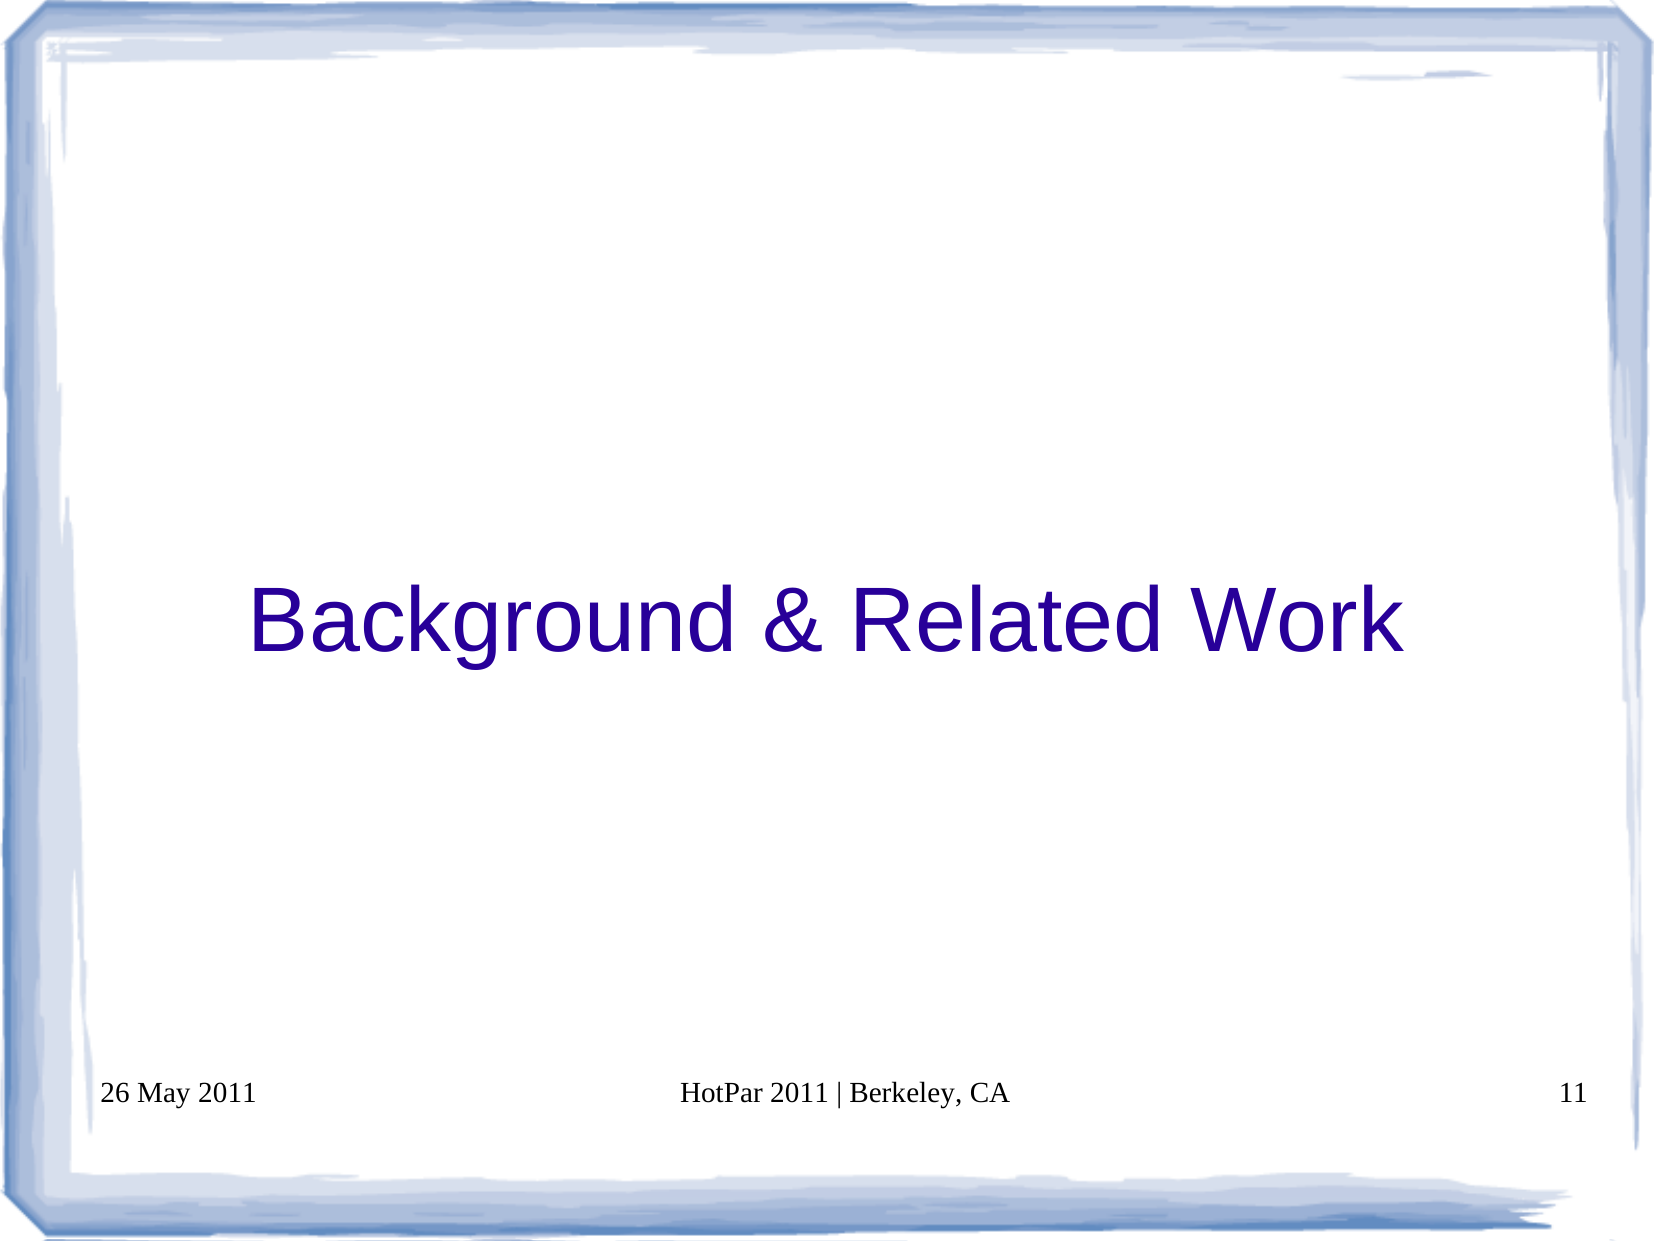

# Background & Related Work
26 May 2011
HotPar 2011 | Berkeley, CA
11